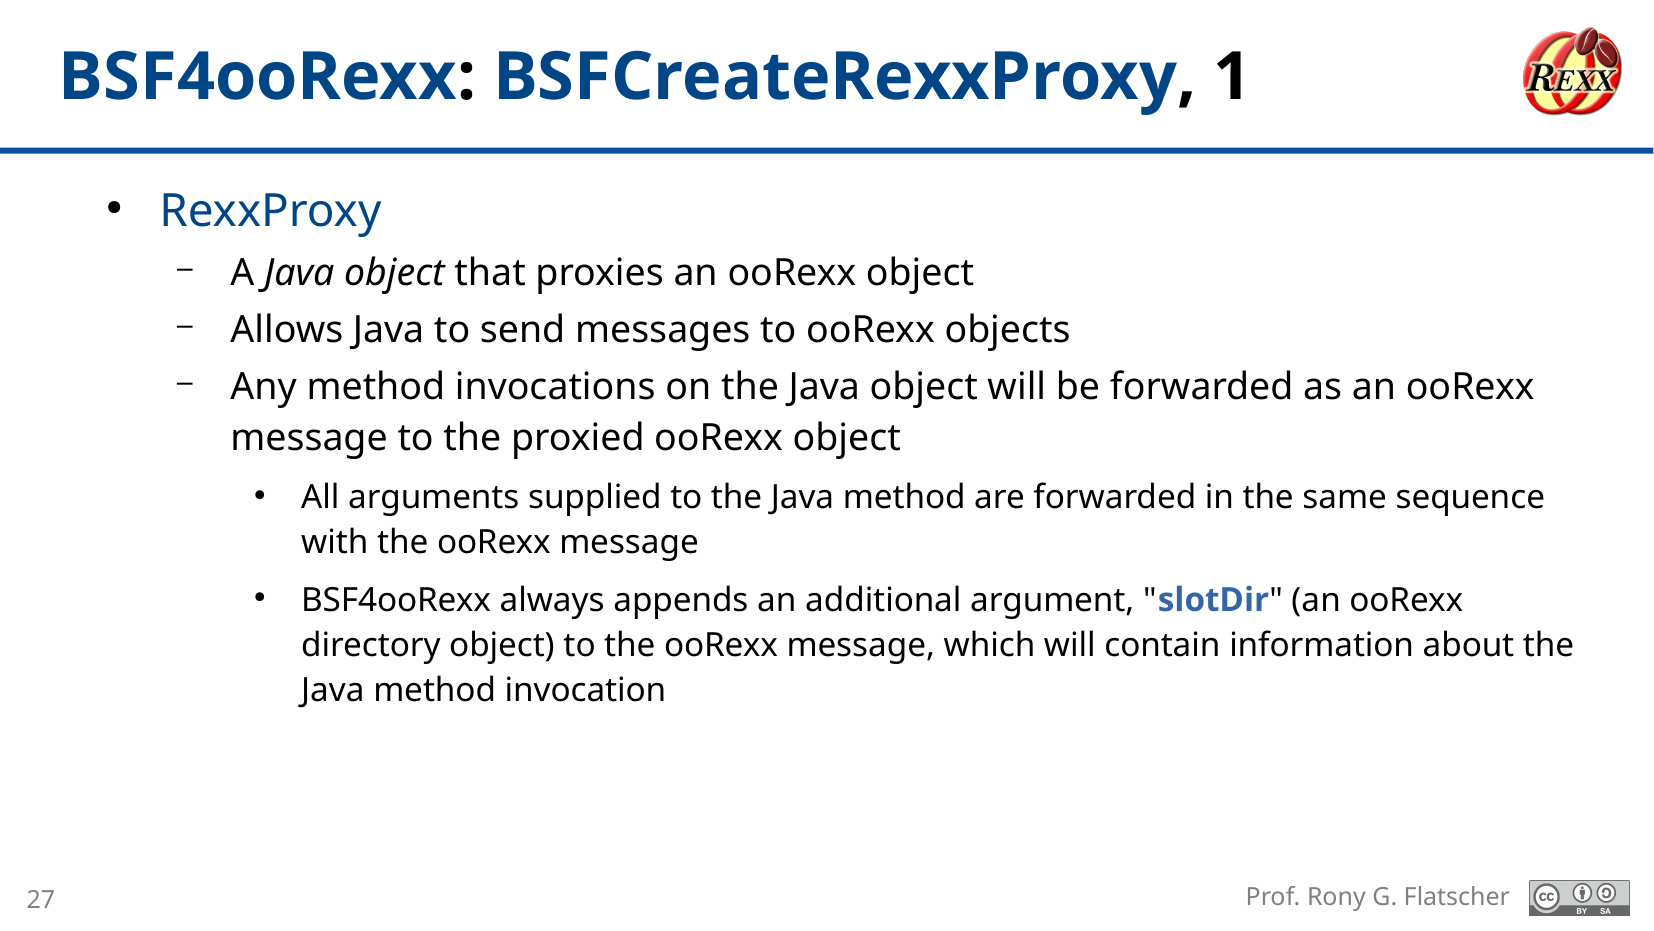

# BSF4ooRexx: BSFCreateRexxProxy, 1
RexxProxy
A Java object that proxies an ooRexx object
Allows Java to send messages to ooRexx objects
Any method invocations on the Java object will be forwarded as an ooRexx message to the proxied ooRexx object
All arguments supplied to the Java method are forwarded in the same sequence with the ooRexx message
BSF4ooRexx always appends an additional argument, "slotDir" (an ooRexx directory object) to the ooRexx message, which will contain information about the Java method invocation